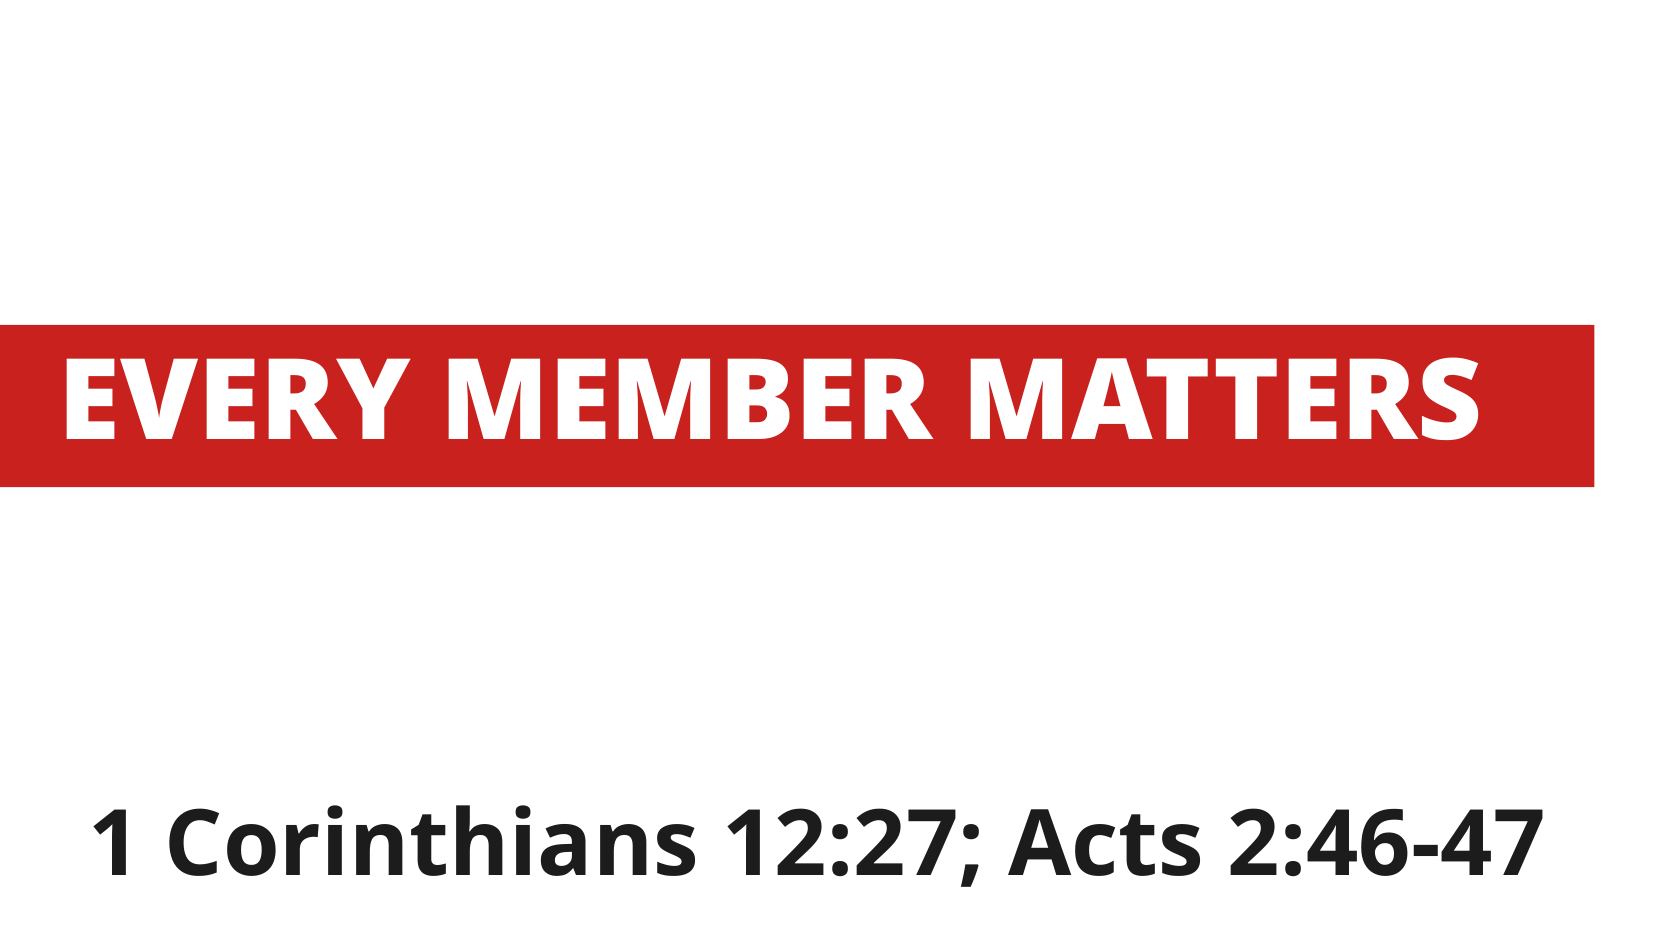

# EVERY MEMBER MATTERS
1 Corinthians 12:27; Acts 2:46-47